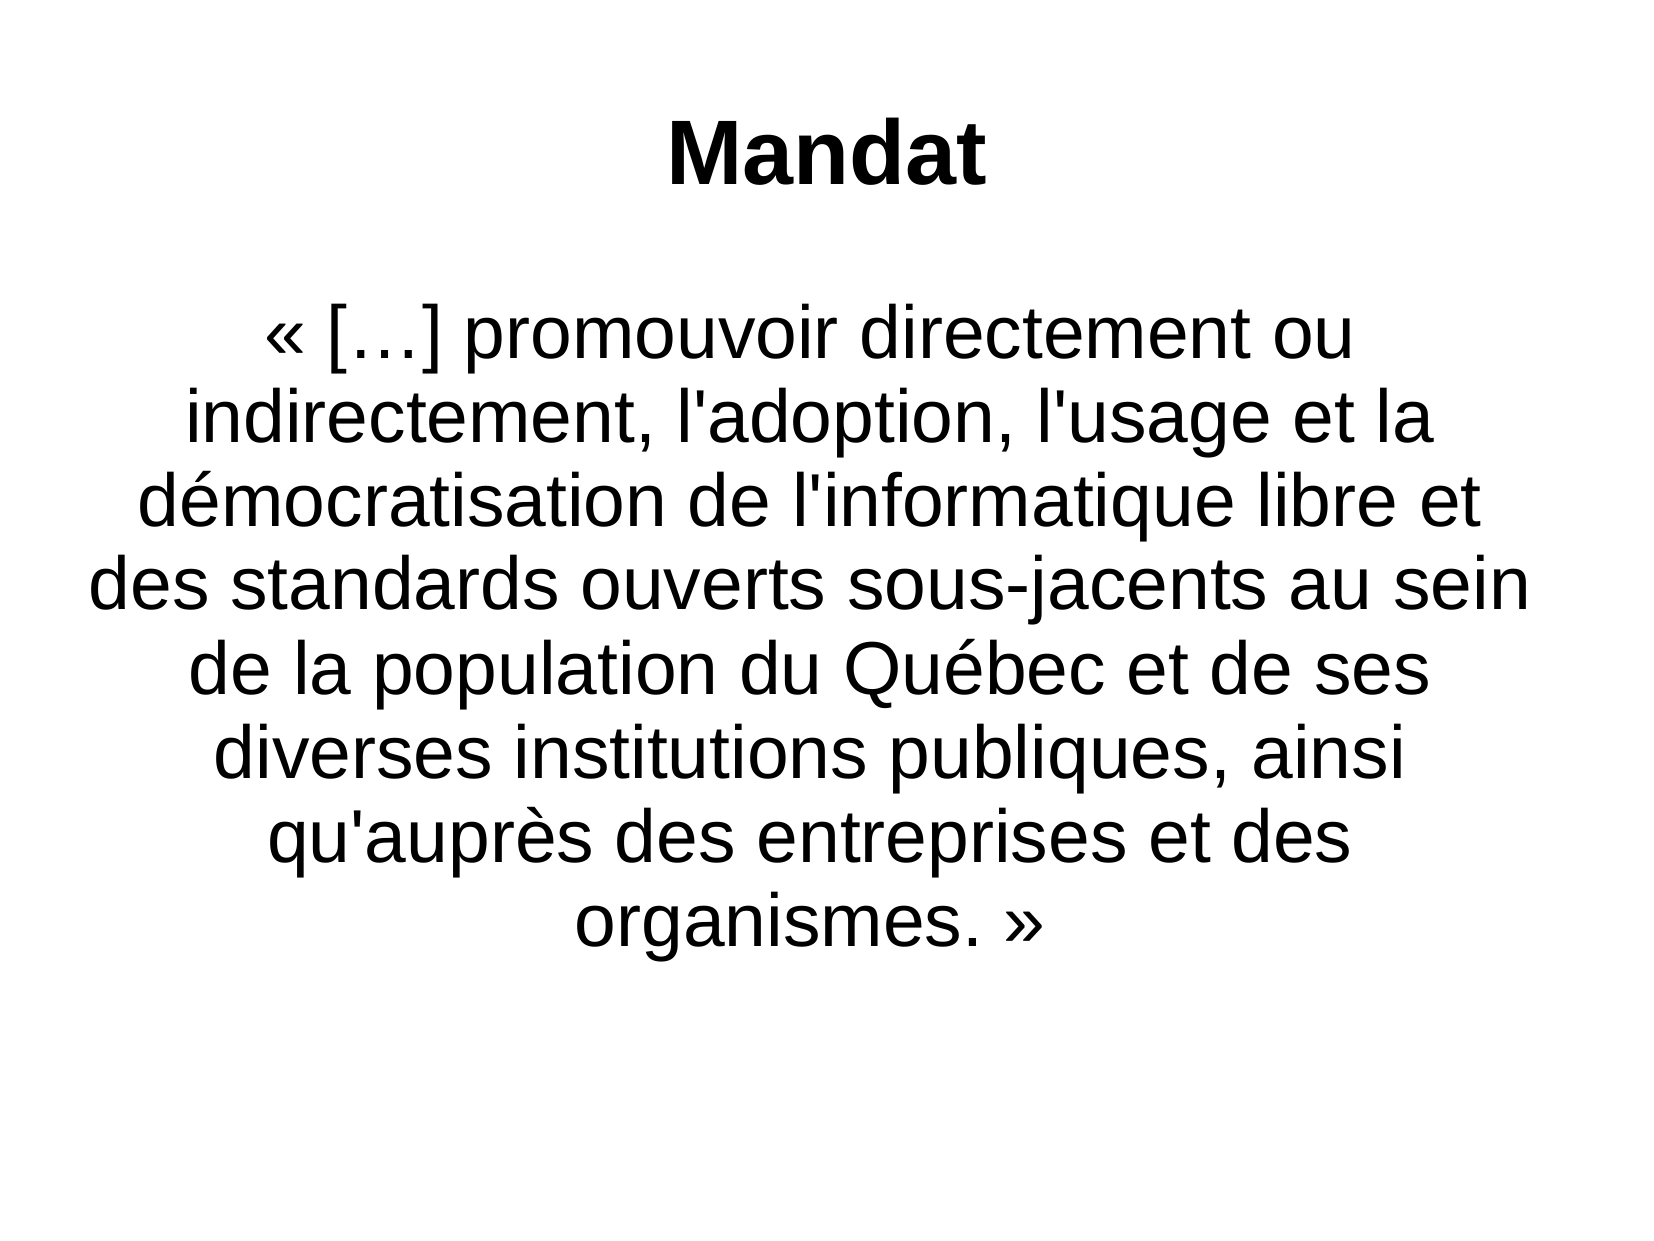

# Mandat
« […] promouvoir directement ou indirectement, l'adoption, l'usage et la démocratisation de l'informatique libre et des standards ouverts sous-jacents au sein de la population du Québec et de ses diverses institutions publiques, ainsi qu'auprès des entreprises et des organismes. »